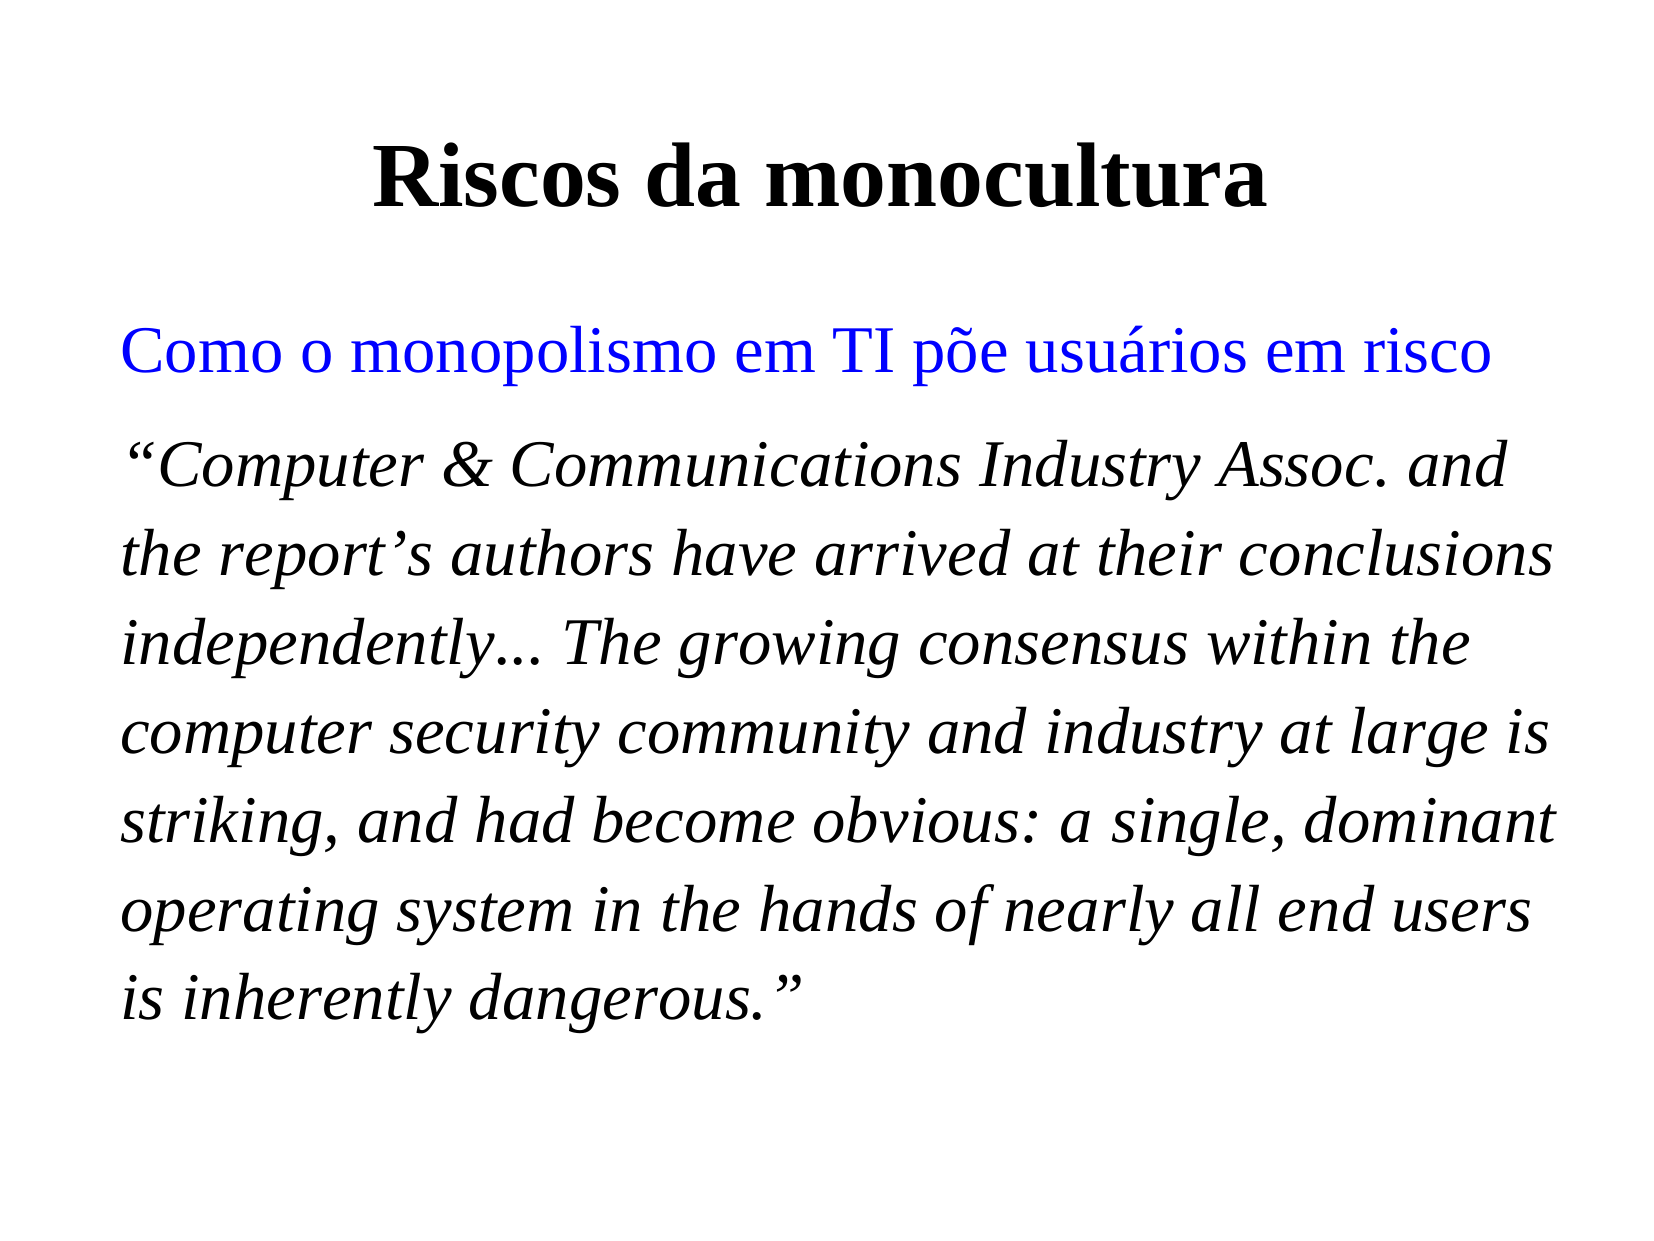

# Riscos da monocultura
Como o monopolismo em TI põe usuários em risco
“Computer & Communications Industry Assoc. and the report’s authors have arrived at their conclusions independently... The growing consensus within the computer security community and industry at large is striking, and had become obvious: a single, dominant operating system in the hands of nearly all end users is inherently dangerous.”